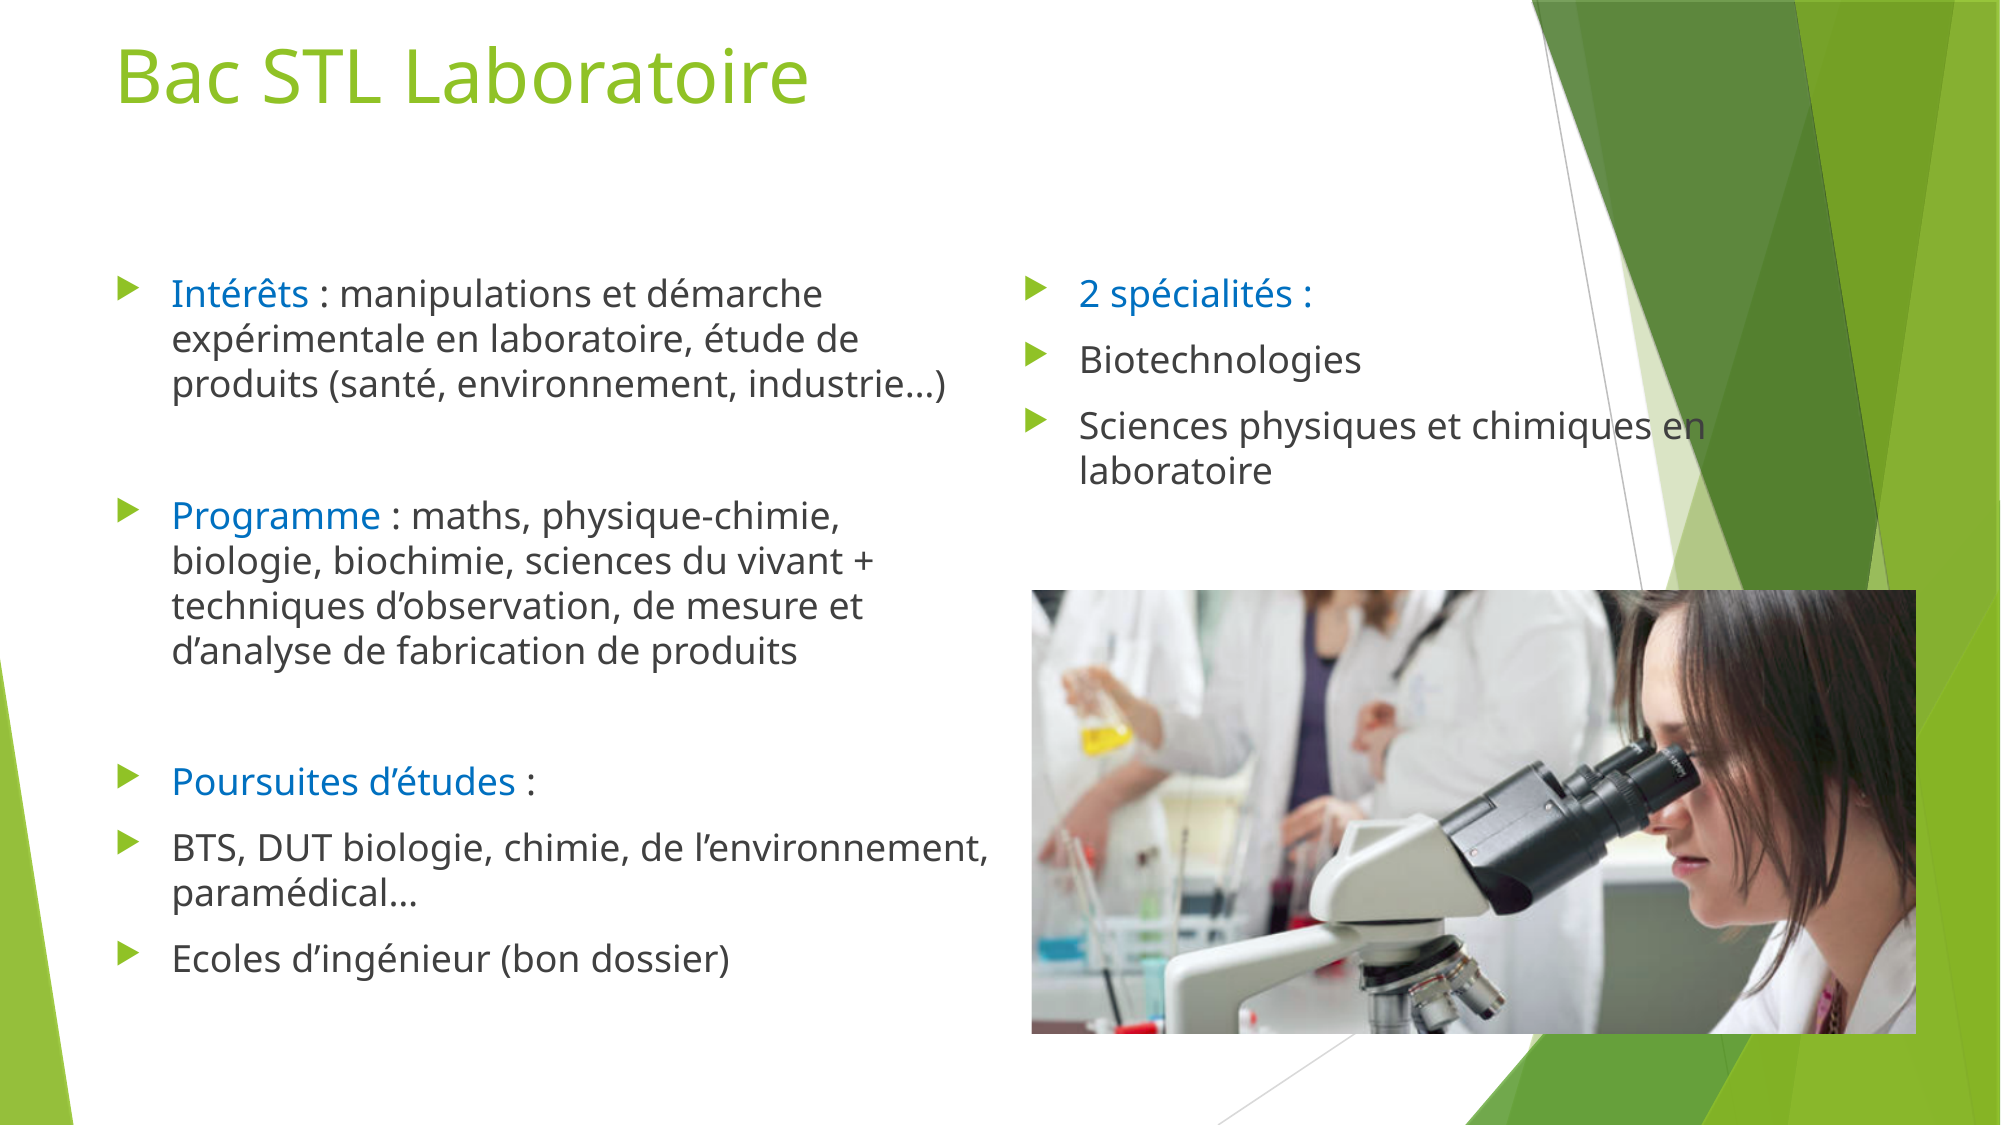

# Bac STL Laboratoire
Intérêts : manipulations et démarche expérimentale en laboratoire, étude de produits (santé, environnement, industrie…)
Programme : maths, physique-chimie, biologie, biochimie, sciences du vivant + techniques d’observation, de mesure et d’analyse de fabrication de produits
Poursuites d’études :
BTS, DUT biologie, chimie, de l’environnement, paramédical…
Ecoles d’ingénieur (bon dossier)
2 spécialités :
Biotechnologies
Sciences physiques et chimiques en laboratoire